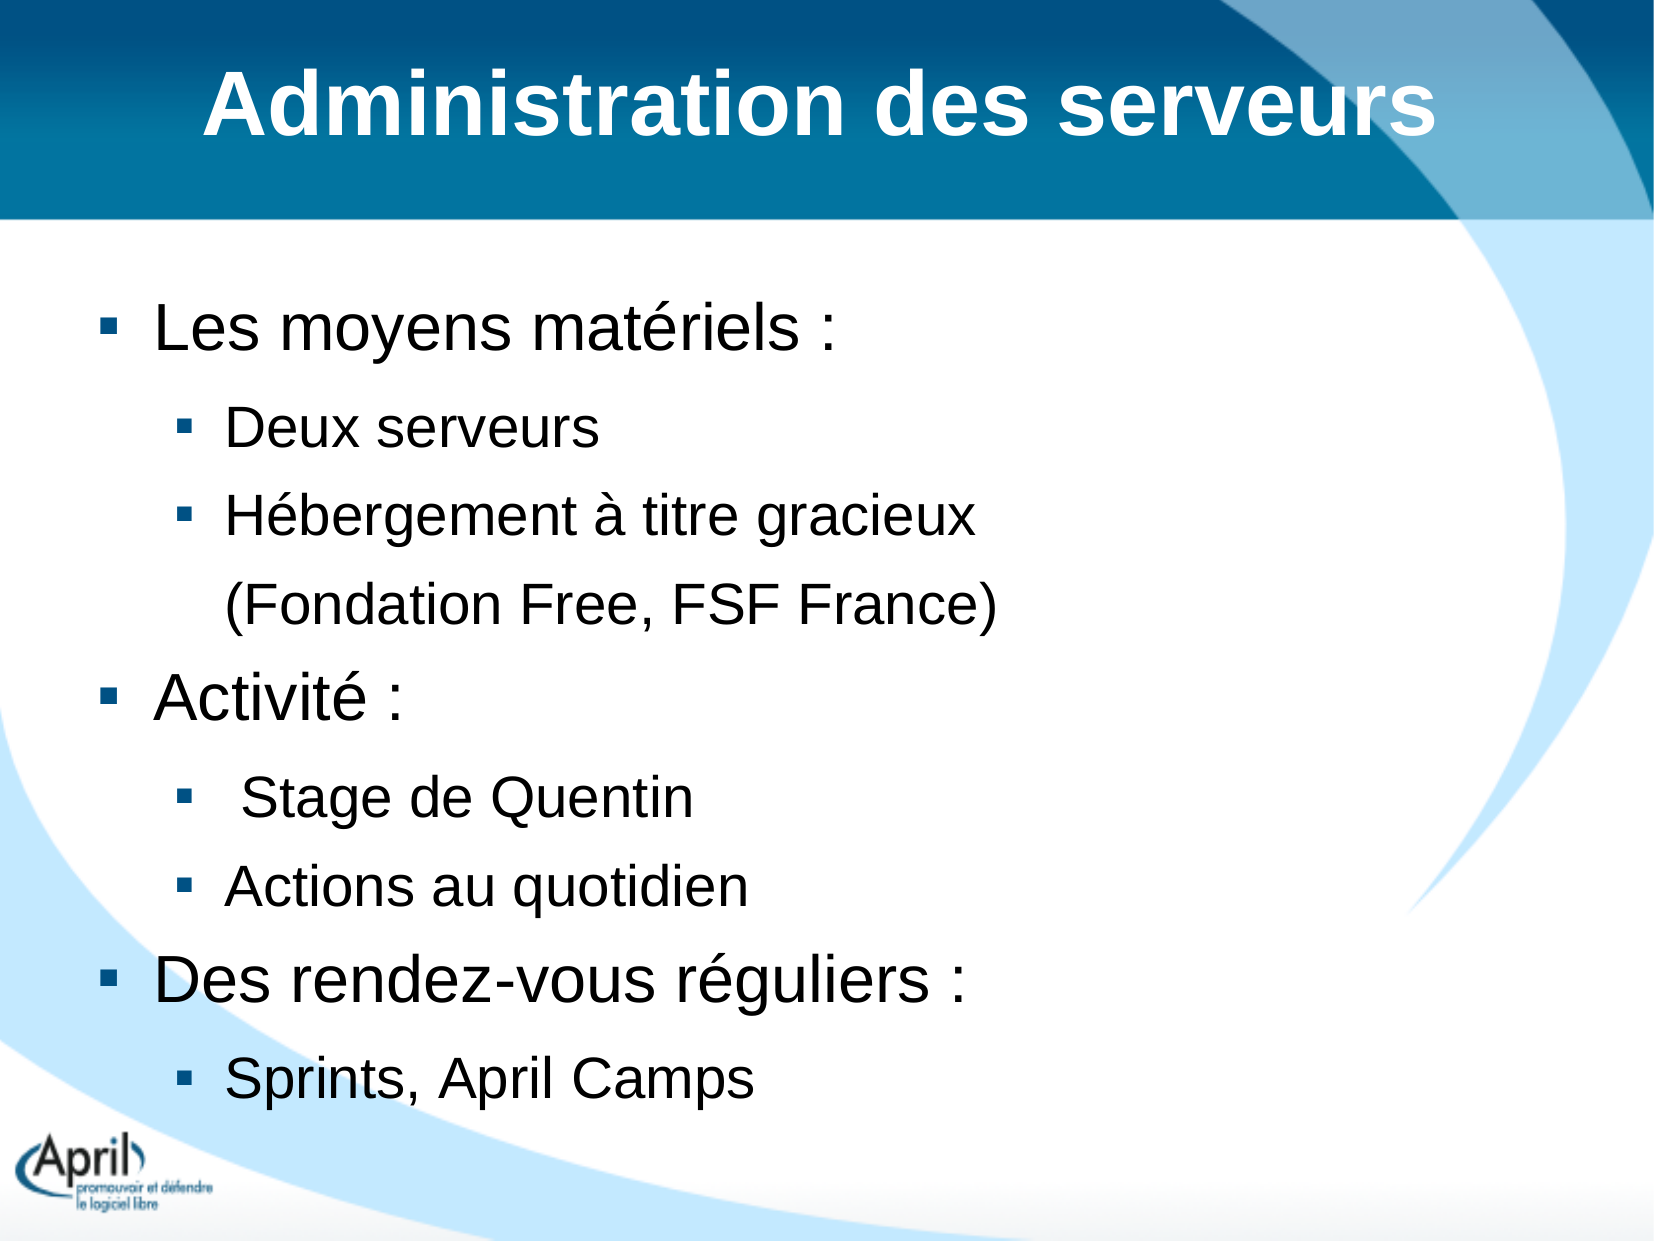

# Administration des serveurs
Les moyens matériels :
Deux serveurs
Hébergement à titre gracieux
(Fondation Free, FSF France)
Activité :
 Stage de Quentin
Actions au quotidien
Des rendez-vous réguliers :
Sprints, April Camps